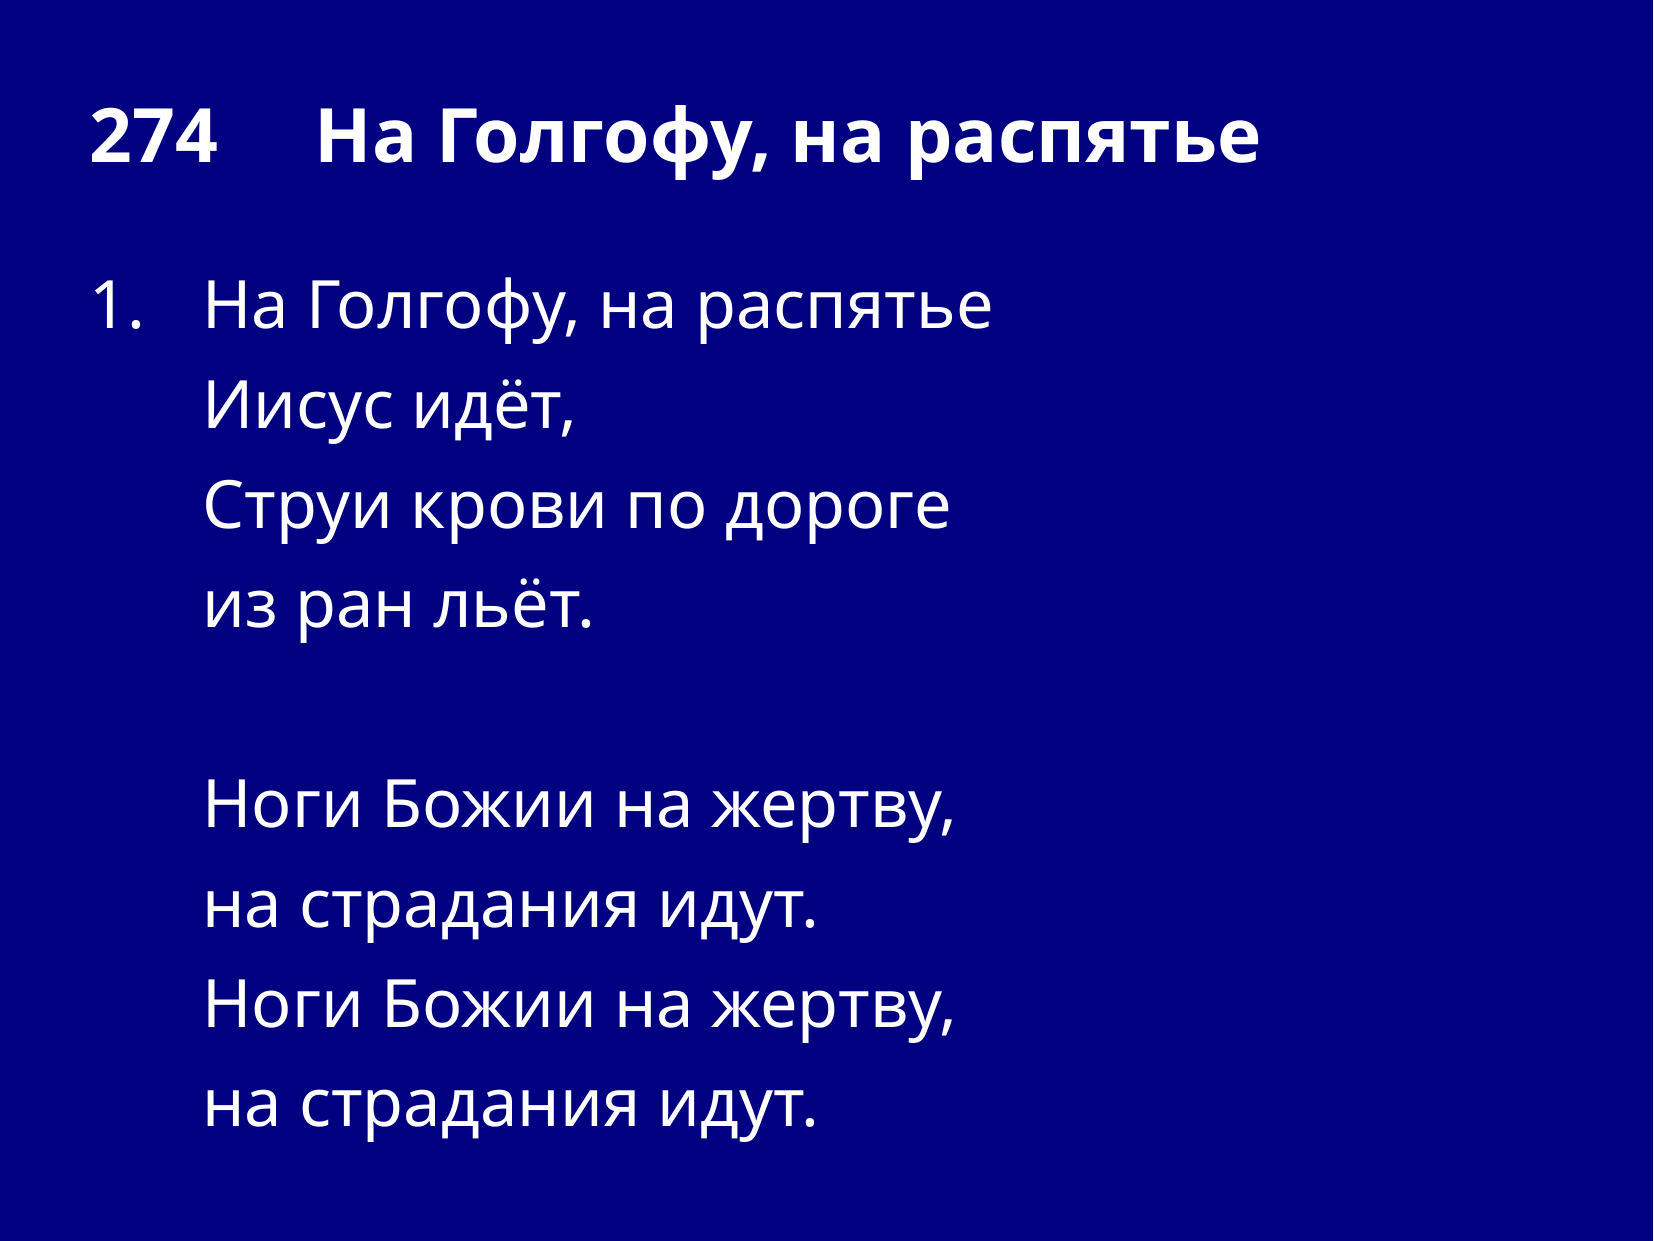

274	На Голгофу, на распятье
1.	На Голгофу, на распятье
	Иисус идёт,
	Струи крови по дороге
	из ран льёт.
	Ноги Божии на жертву,
	на страдания идут.
	Ноги Божии на жертву,
	на страдания идут.